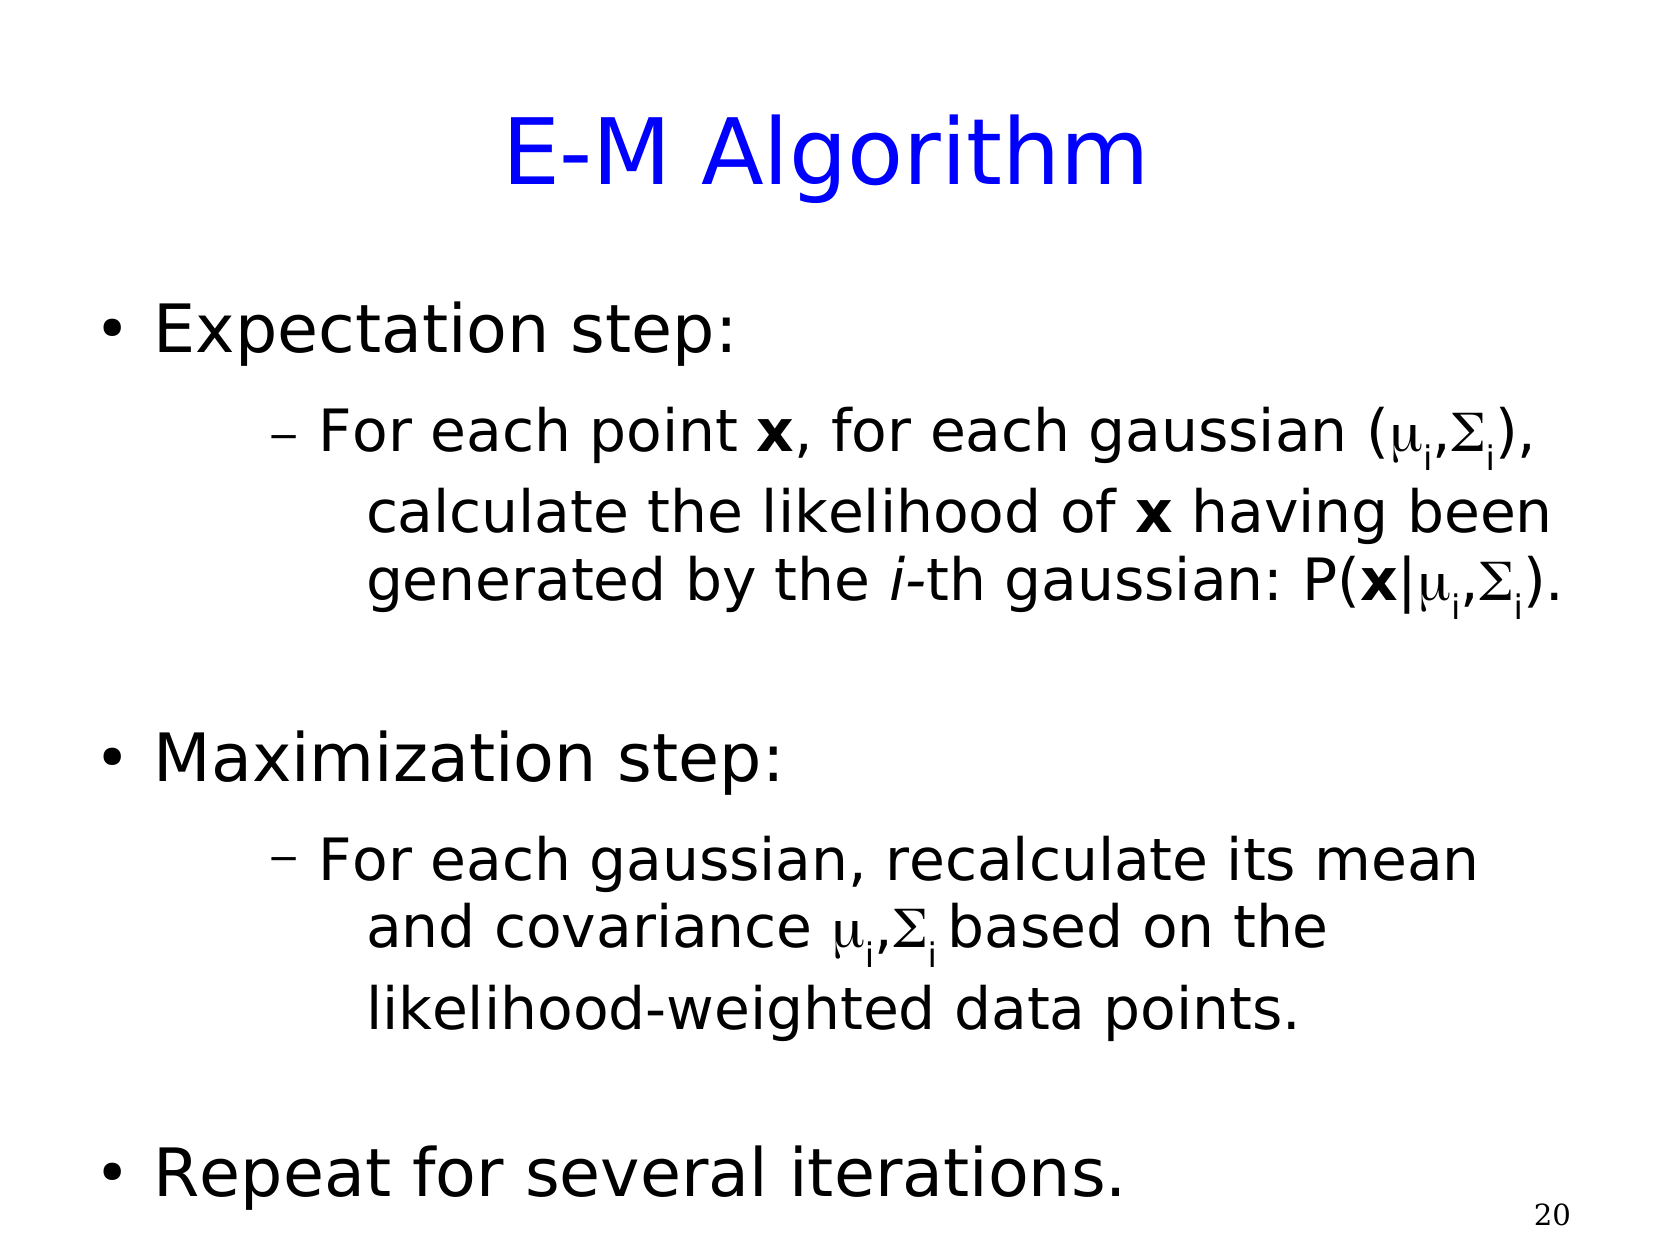

# E-M Algorithm
Expectation step:
For each point x, for each gaussian (mi,Si), calculate the likelihood of x having been generated by the i-th gaussian: P(x|mi,Si).
Maximization step:
For each gaussian, recalculate its mean and covariance mi,Si based on the likelihood-weighted data points.
Repeat for several iterations.
20